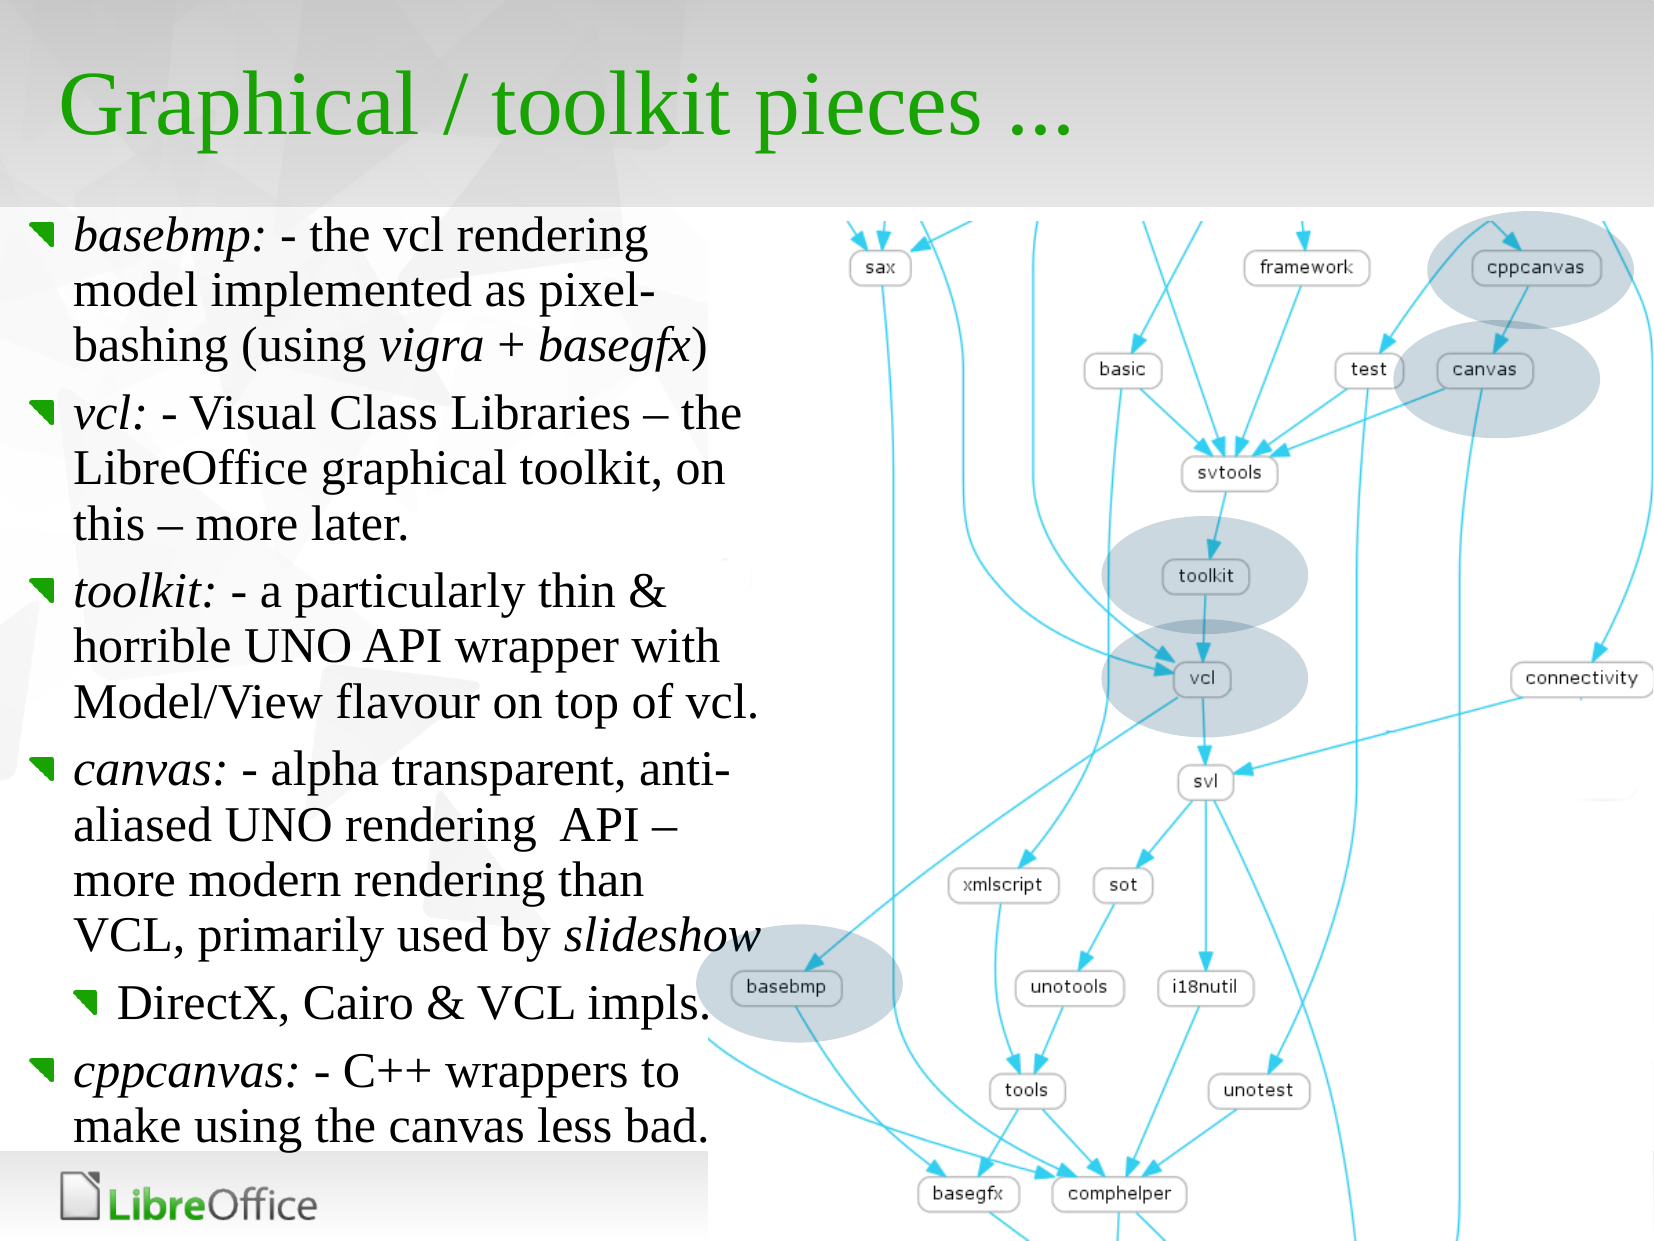

# Graphical / toolkit pieces ...
basebmp: - the vcl rendering model implemented as pixel-bashing (using vigra + basegfx)
vcl: - Visual Class Libraries – the LibreOffice graphical toolkit, on this – more later.
toolkit: - a particularly thin & horrible UNO API wrapper with Model/View flavour on top of vcl.
canvas: - alpha transparent, anti-aliased UNO rendering API – more modern rendering than VCL, primarily used by slideshow
DirectX, Cairo & VCL impls.
cppcanvas: - C++ wrappers to make using the canvas less bad.
12